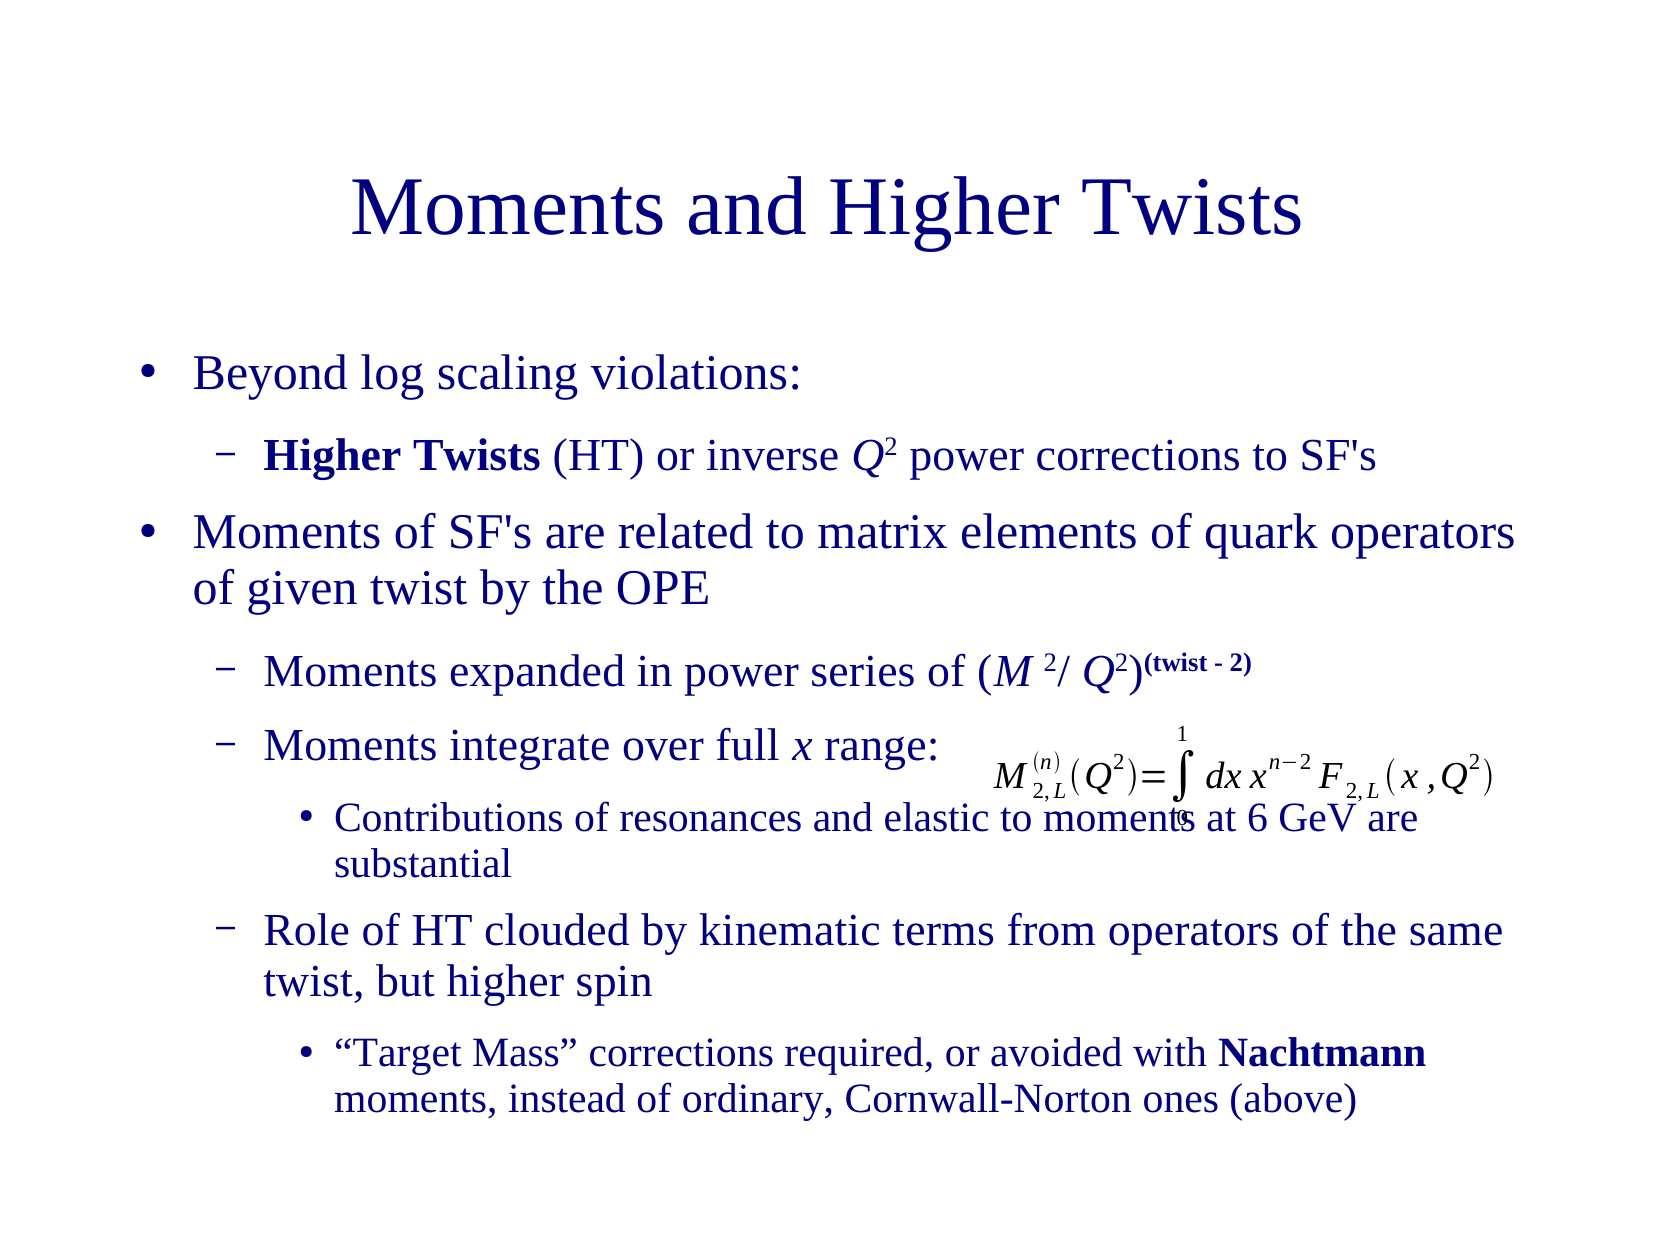

# Moments and Higher Twists
Beyond log scaling violations:
Higher Twists (HT) or inverse Q2 power corrections to SF's
Moments of SF's are related to matrix elements of quark operators of given twist by the OPE
Moments expanded in power series of (M 2/ Q2)(twist - 2)
Moments integrate over full x range:
Contributions of resonances and elastic to moments at 6 GeV are substantial
Role of HT clouded by kinematic terms from operators of the same twist, but higher spin
“Target Mass” corrections required, or avoided with Nachtmann moments, instead of ordinary, Cornwall-Norton ones (above)